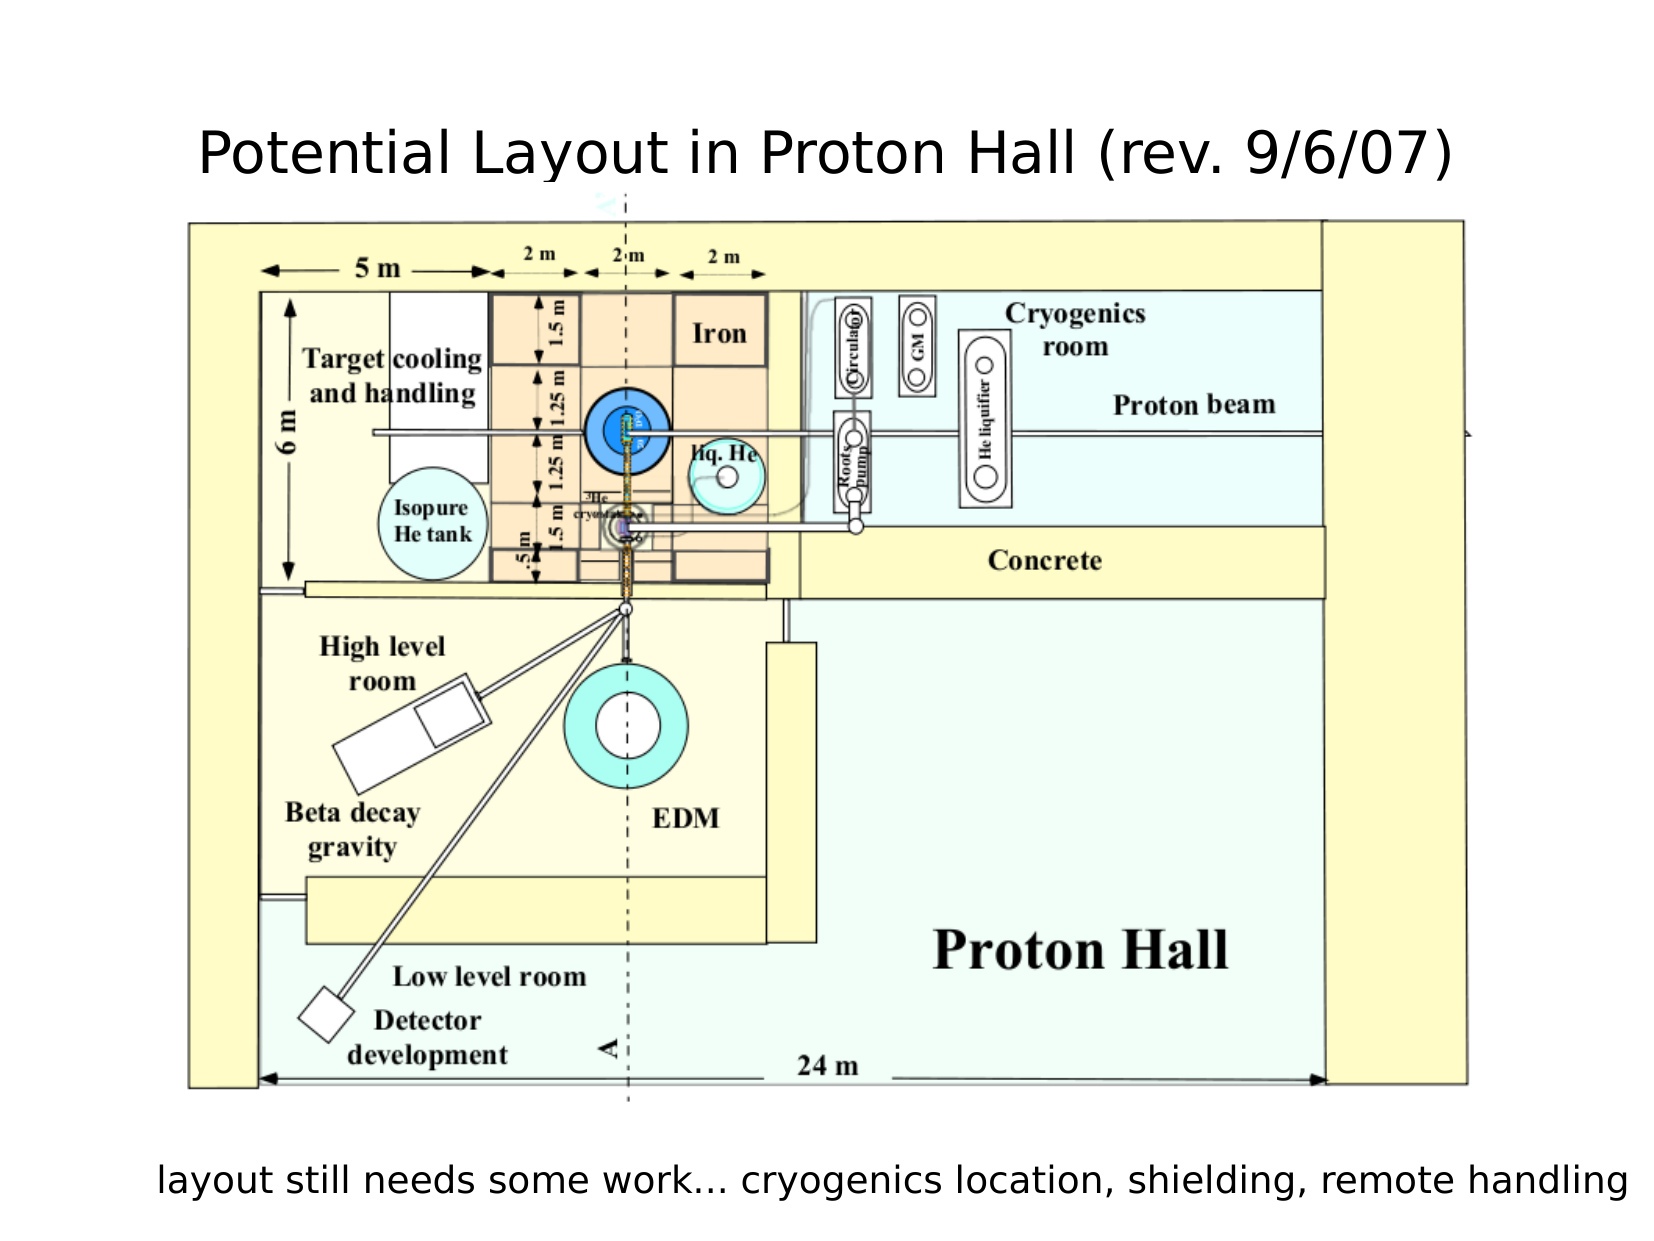

# Potential Layout in Proton Hall (rev. 9/6/07)
layout still needs some work... cryogenics location, shielding, remote handling